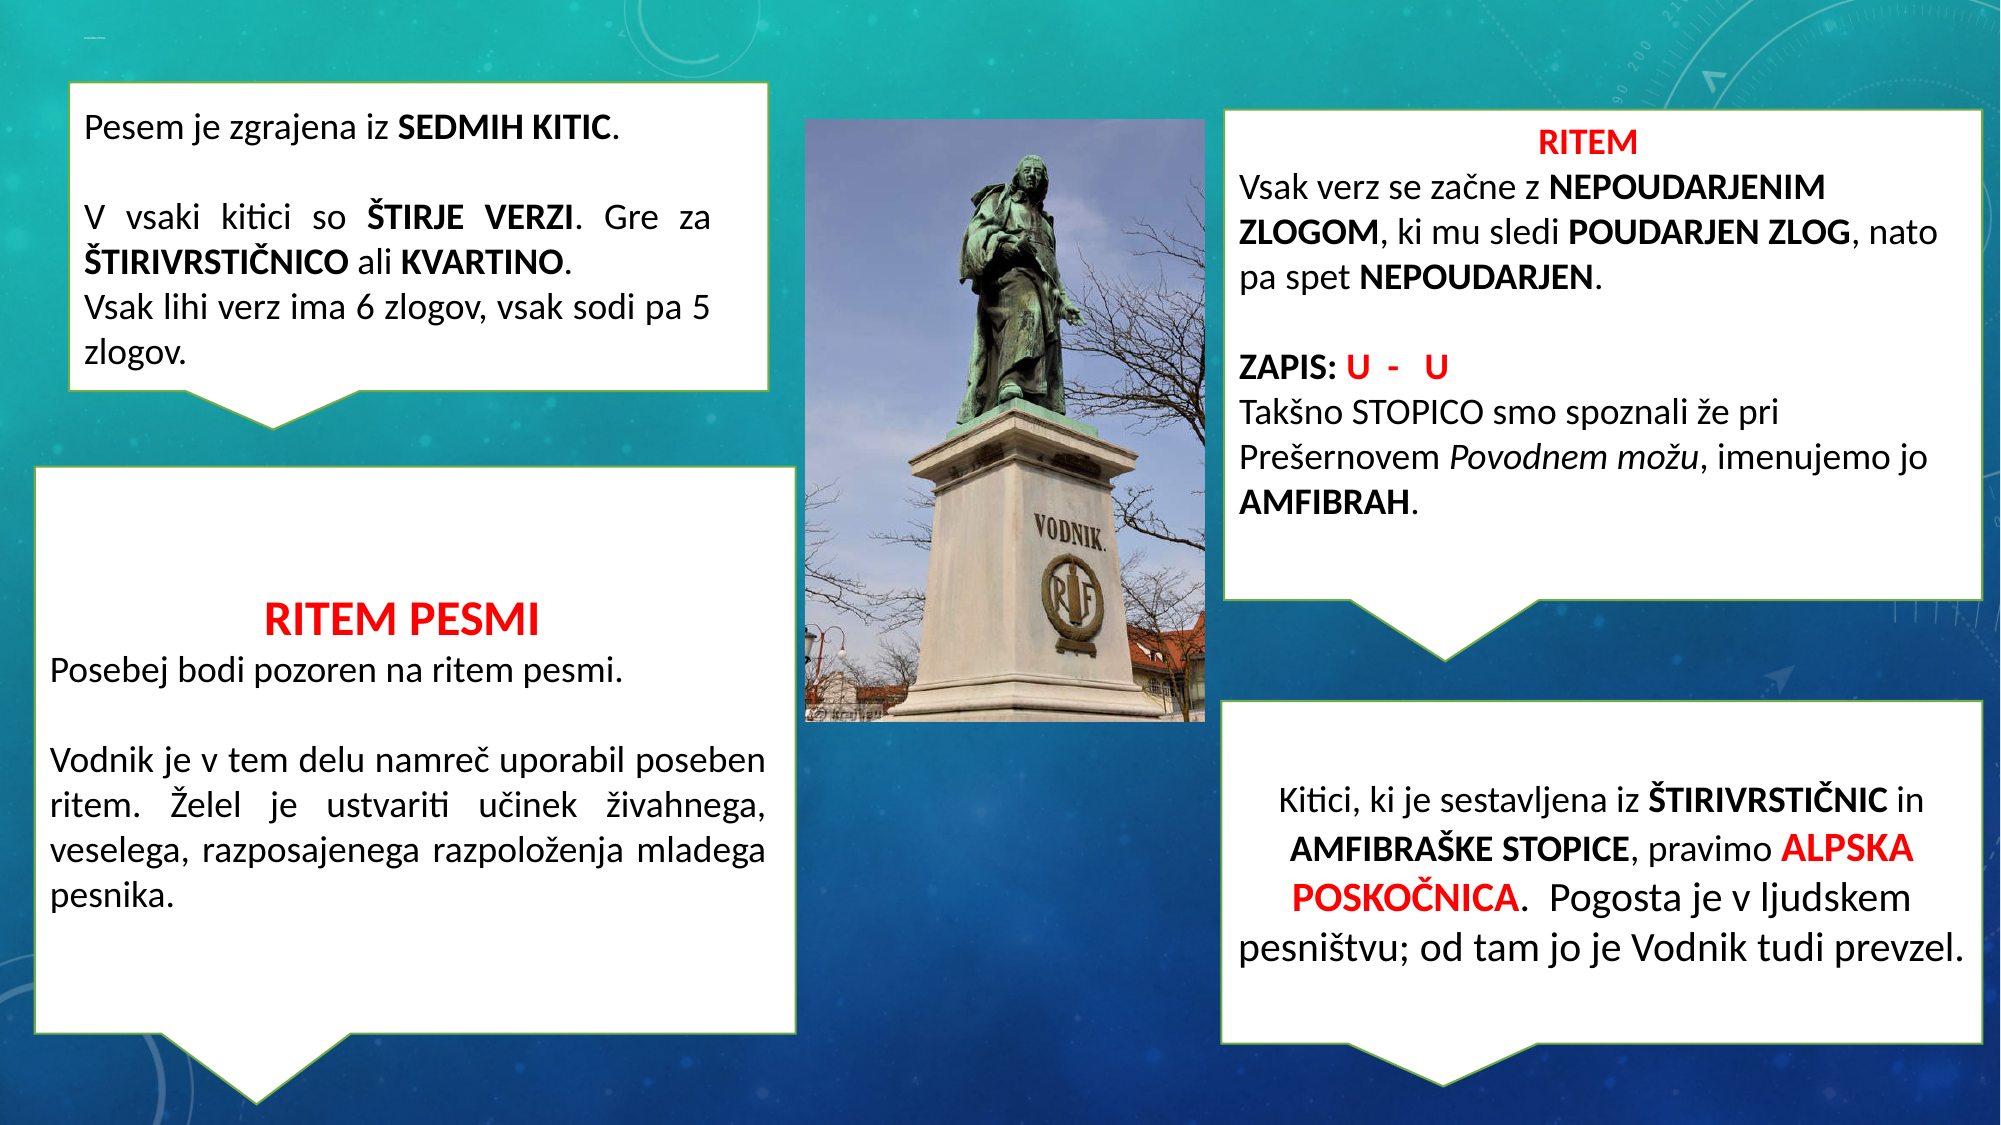

# ZGRADBA PESMI
Pesem je zgrajena iz SEDMIH KITIC.
V vsaki kitici so ŠTIRJE VERZI. Gre za ŠTIRIVRSTIČNICO ali KVARTINO.
Vsak lihi verz ima 6 zlogov, vsak sodi pa 5 zlogov.
RITEM
Vsak verz se začne z NEPOUDARJENIM ZLOGOM, ki mu sledi POUDARJEN ZLOG, nato pa spet NEPOUDARJEN.
ZAPIS: U - U
Takšno STOPICO smo spoznali že pri Prešernovem Povodnem možu, imenujemo jo AMFIBRAH.
RITEM PESMI
Posebej bodi pozoren na ritem pesmi.
Vodnik je v tem delu namreč uporabil poseben ritem. Želel je ustvariti učinek živahnega, veselega, razposajenega razpoloženja mladega pesnika.
Kitici, ki je sestavljena iz ŠTIRIVRSTIČNIC in AMFIBRAŠKE STOPICE, pravimo ALPSKA POSKOČNICA. Pogosta je v ljudskem pesništvu; od tam jo je Vodnik tudi prevzel.